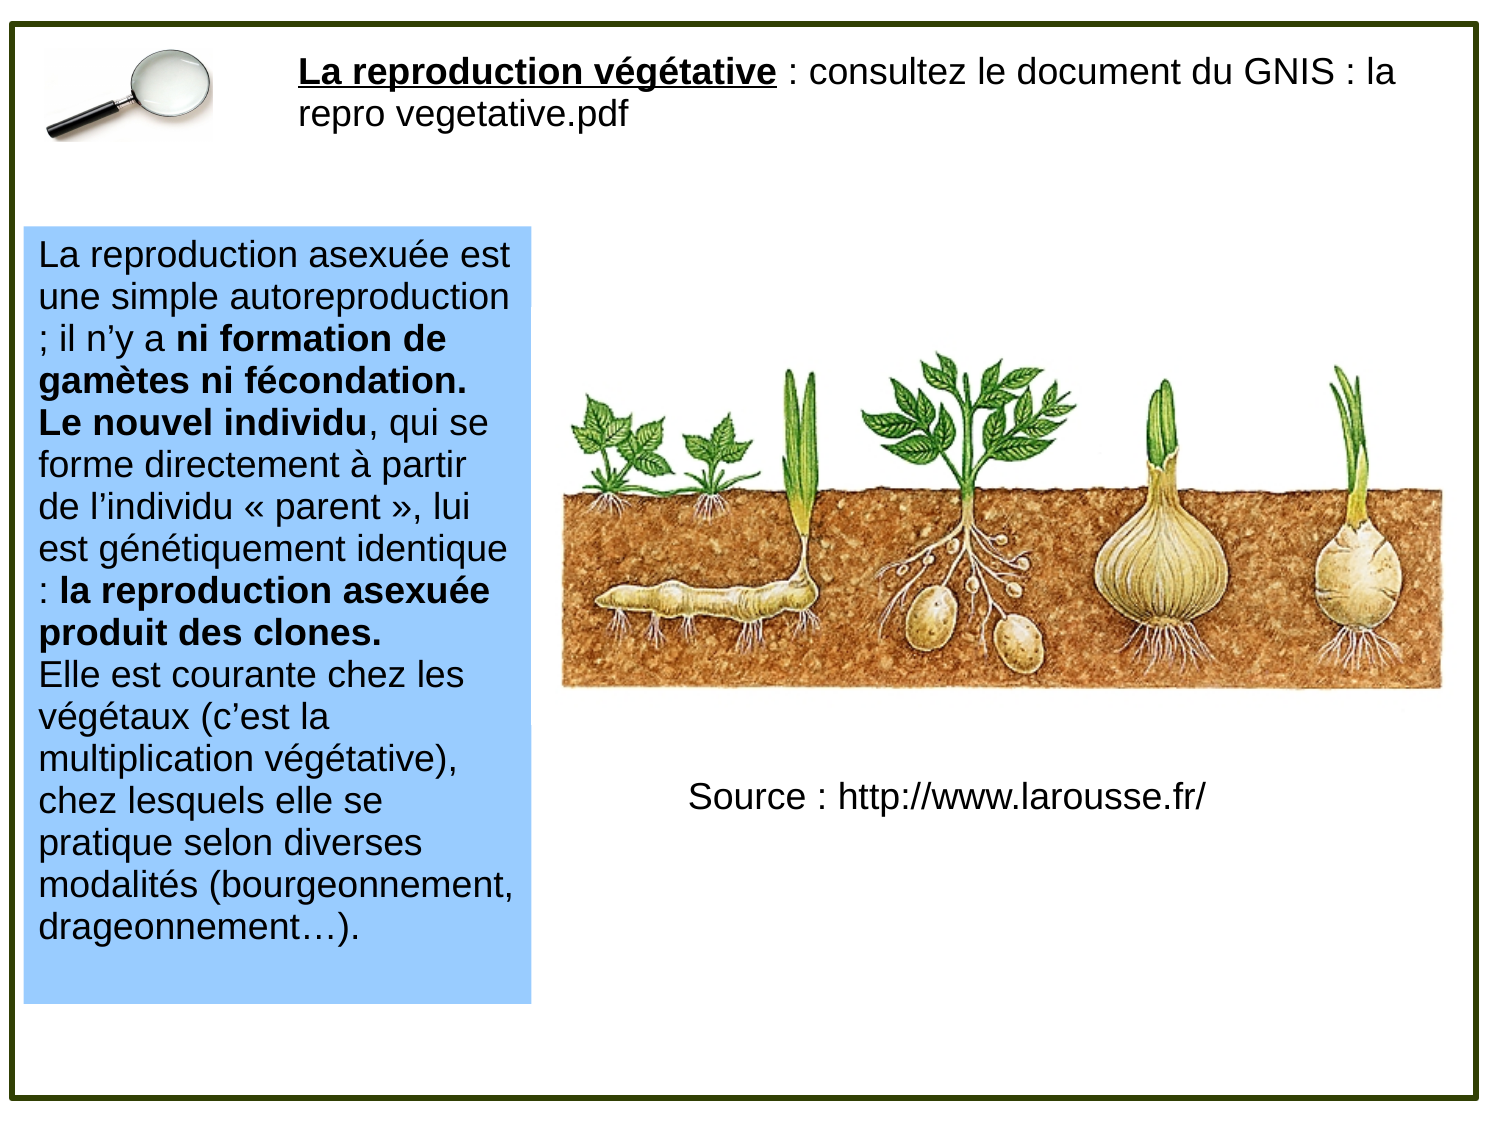

La reproduction végétative : consultez le document du GNIS : la repro vegetative.pdf
La reproduction asexuée est une simple autoreproduction ; il n’y a ni formation de gamètes ni fécondation. Le nouvel individu, qui se forme directement à partir de l’individu « parent », lui est génétiquement identique : la reproduction asexuée produit des clones.
Elle est courante chez les végétaux (c’est la multiplication végétative), chez lesquels elle se pratique selon diverses modalités (bourgeonnement, drageonnement…).
Source : http://www.larousse.fr/